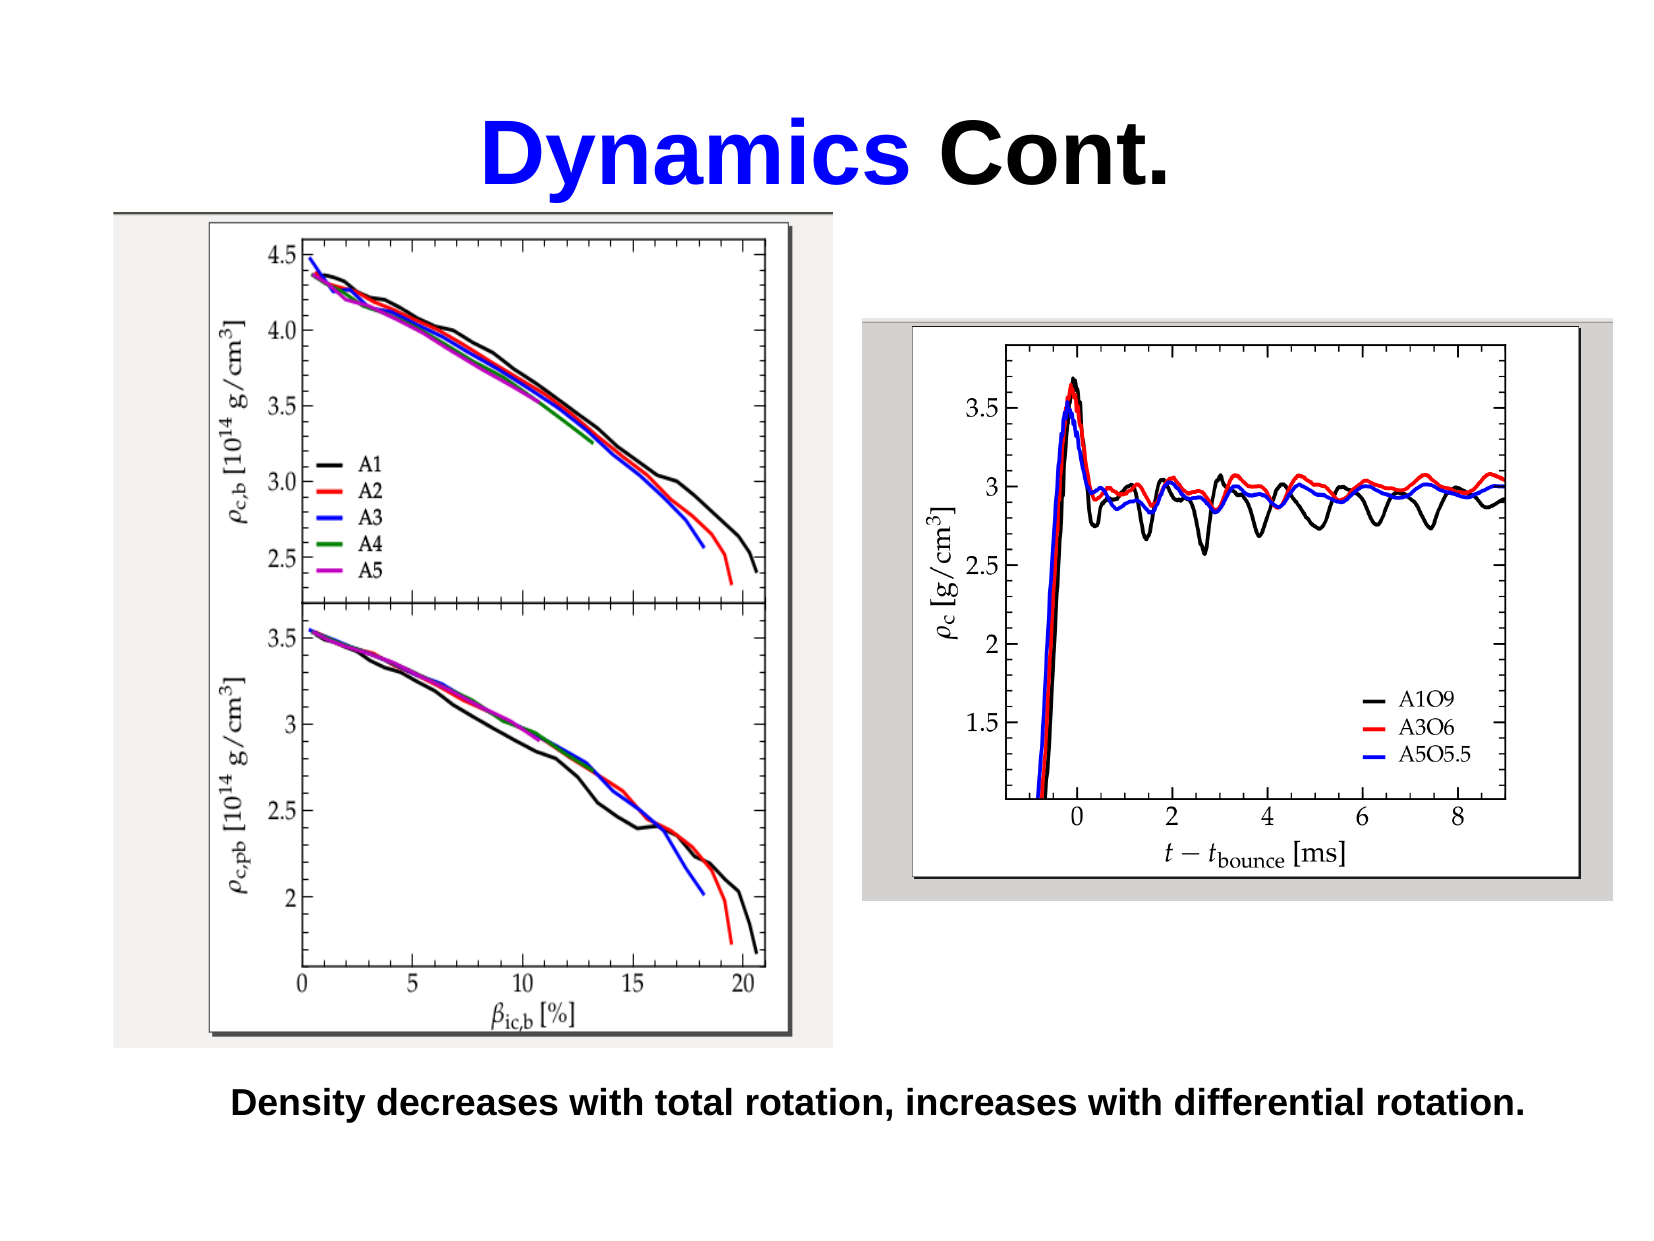

# Dynamics Cont.
Density decreases with total rotation, increases with differential rotation.